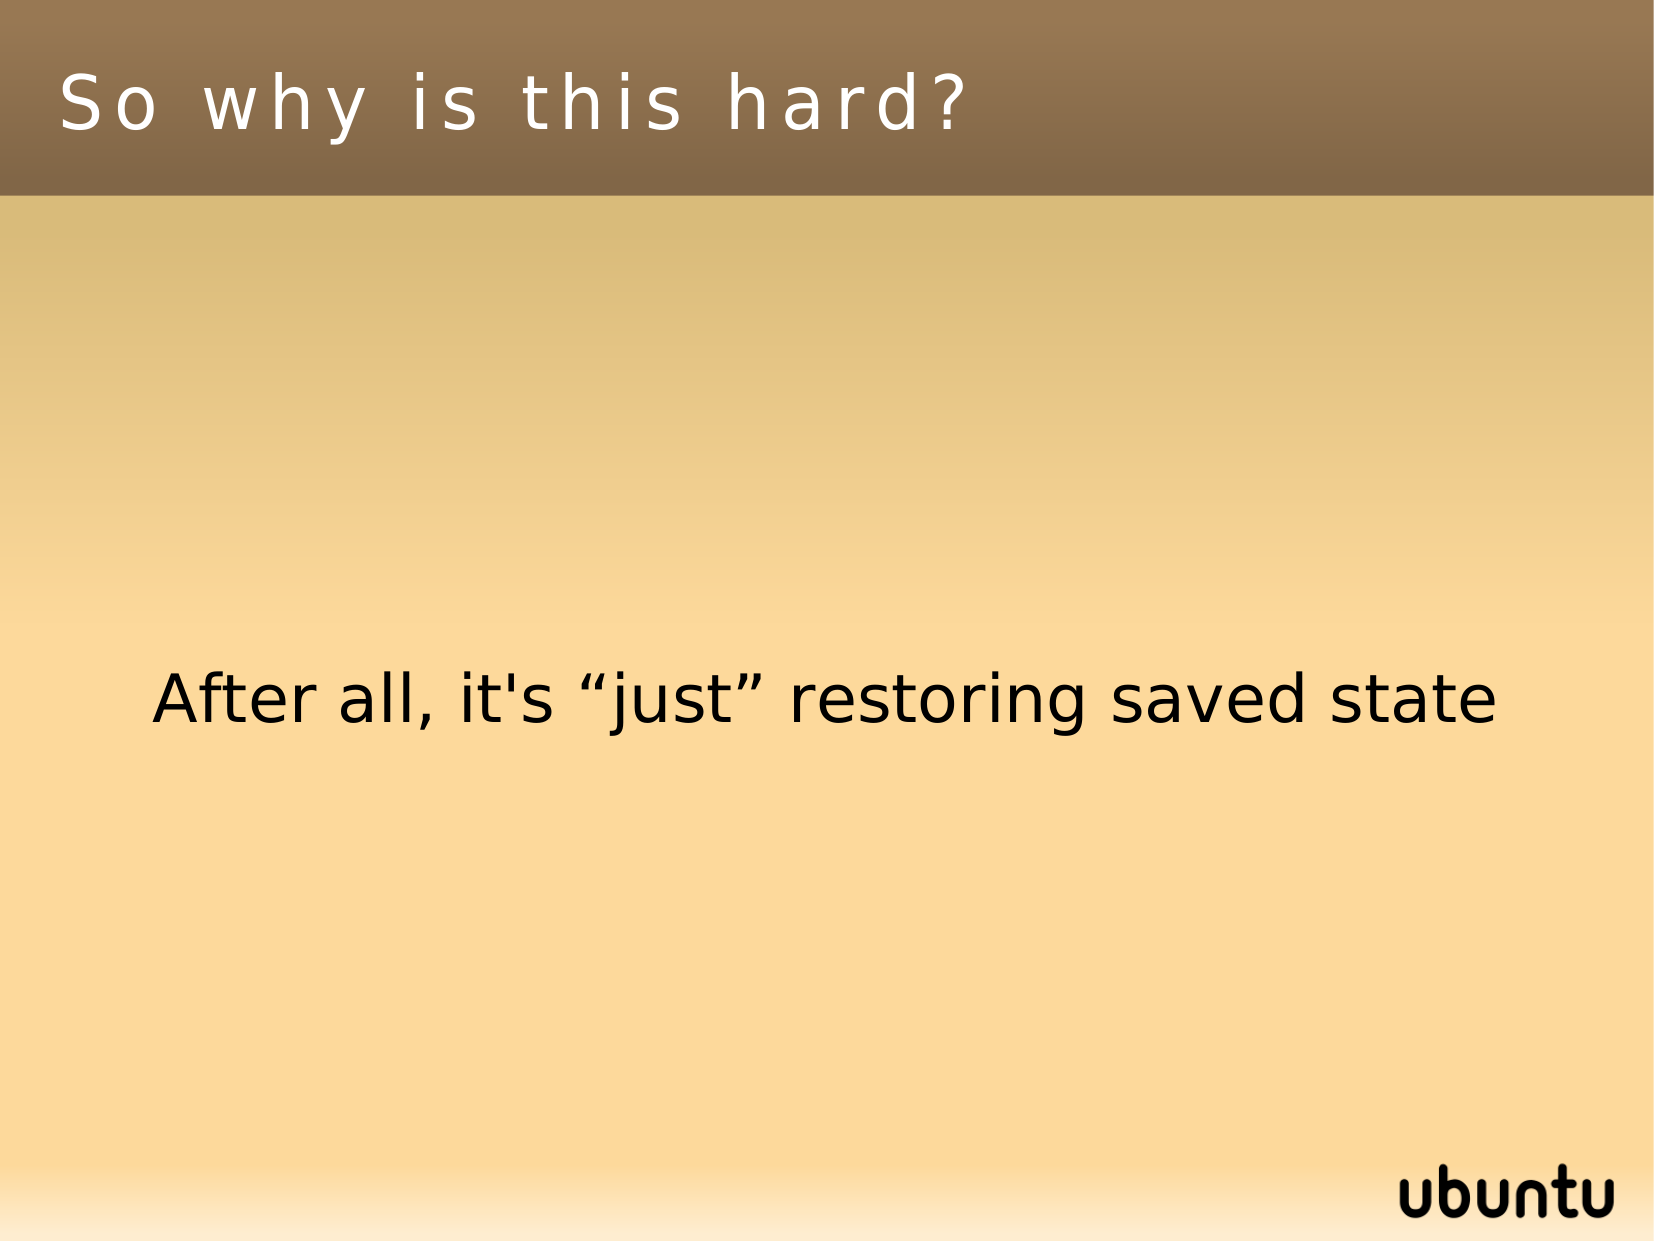

# So why is this hard?
After all, it's “just” restoring saved state